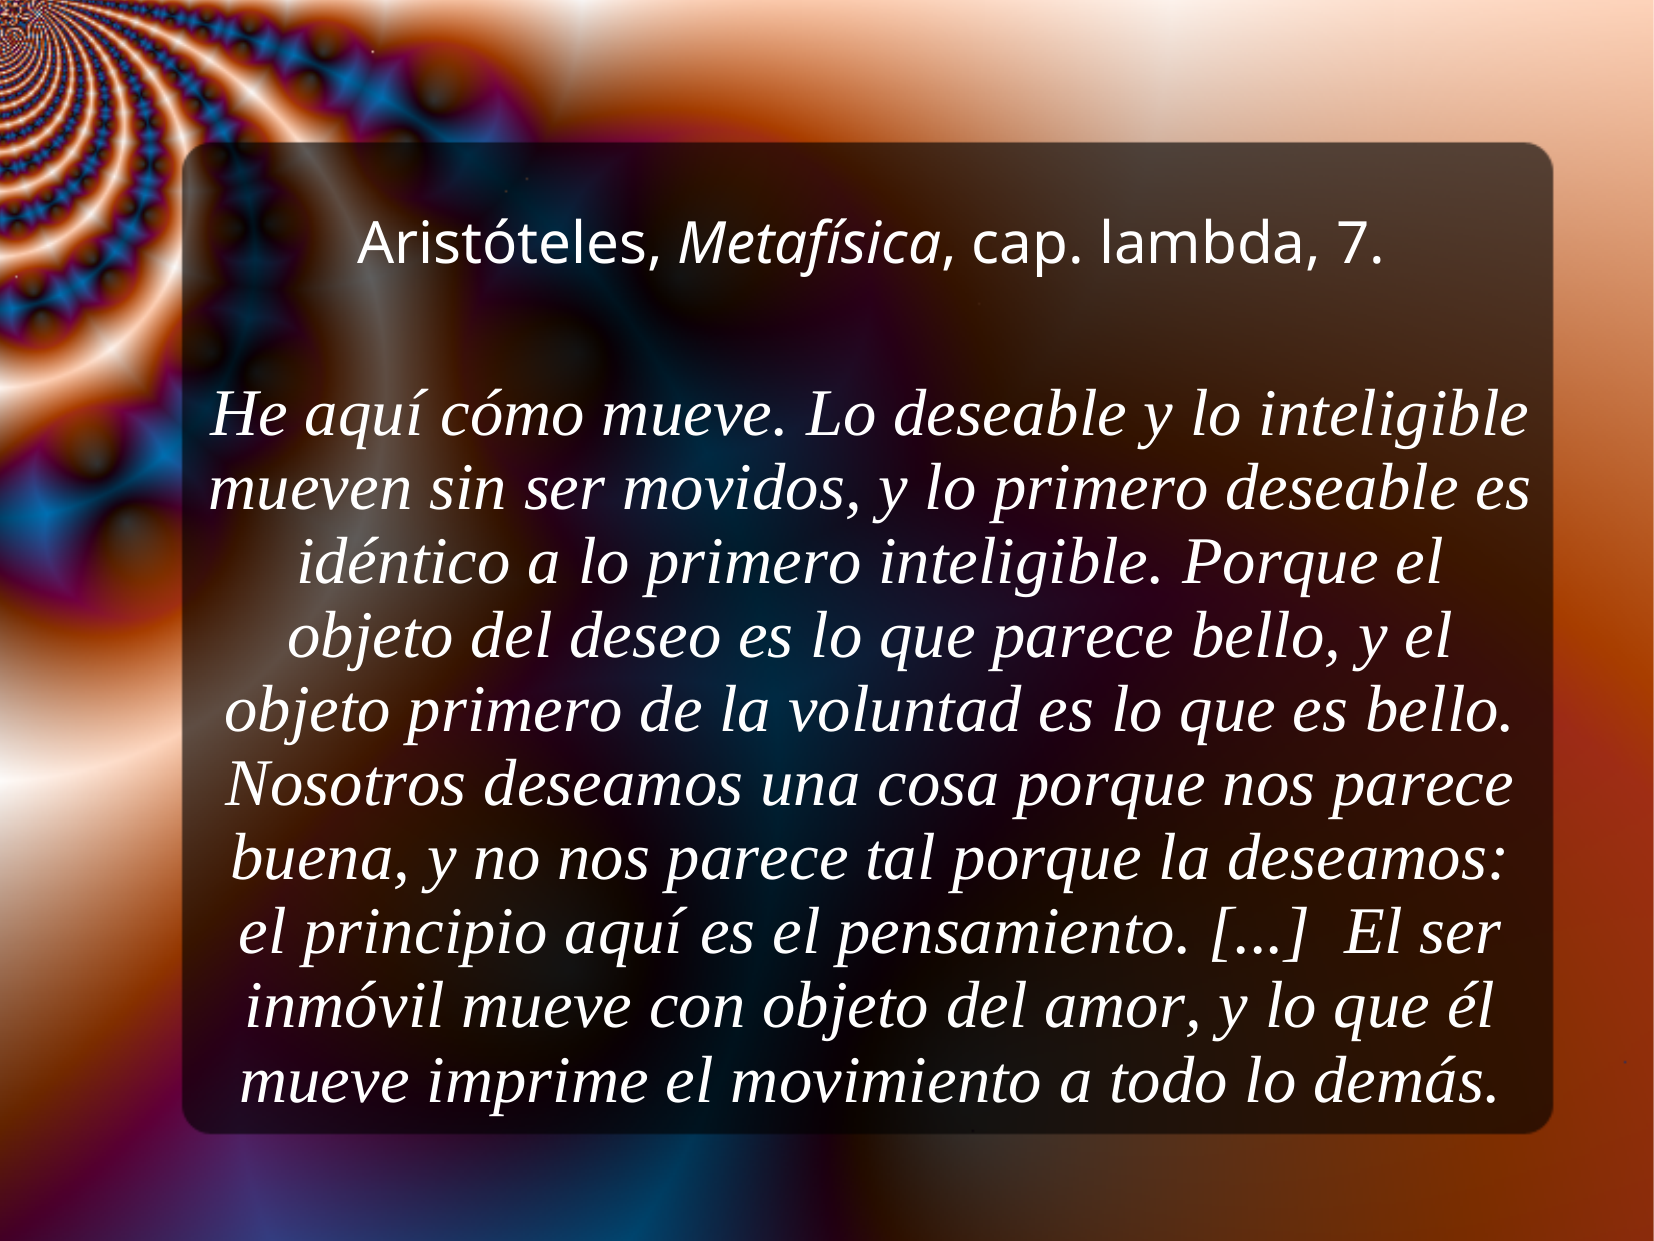

# Aristóteles, Metafísica, cap. lambda, 7.
He aquí cómo mueve. Lo deseable y lo inteligible mueven sin ser movidos, y lo primero deseable es idéntico a lo primero inteligible. Porque el objeto del deseo es lo que parece bello, y el objeto primero de la voluntad es lo que es bello. Nosotros deseamos una cosa porque nos parece buena, y no nos parece tal porque la deseamos: el principio aquí es el pensamiento. [...] El ser inmóvil mueve con objeto del amor, y lo que él mueve imprime el movimiento a todo lo demás.